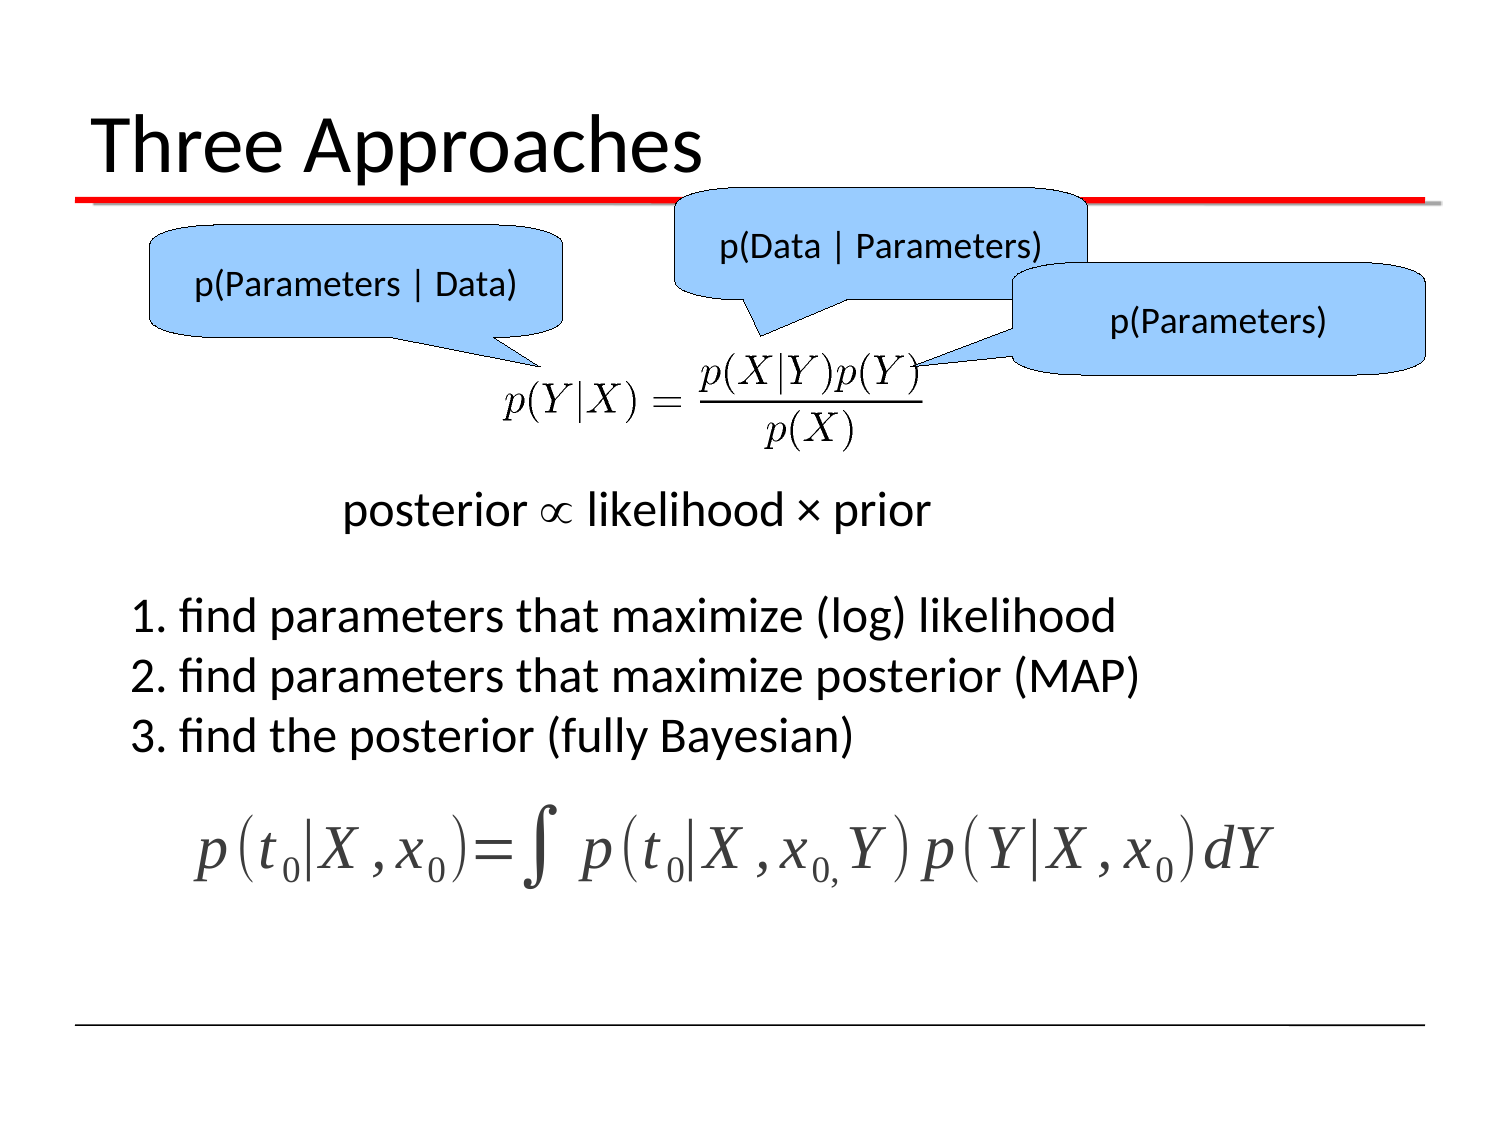

# Three Approaches
p(Data | Parameters)
p(Parameters | Data)
p(Parameters)
posterior  likelihood × prior
1. find parameters that maximize (log) likelihood
2. find parameters that maximize posterior (MAP)
3. find the posterior (fully Bayesian)